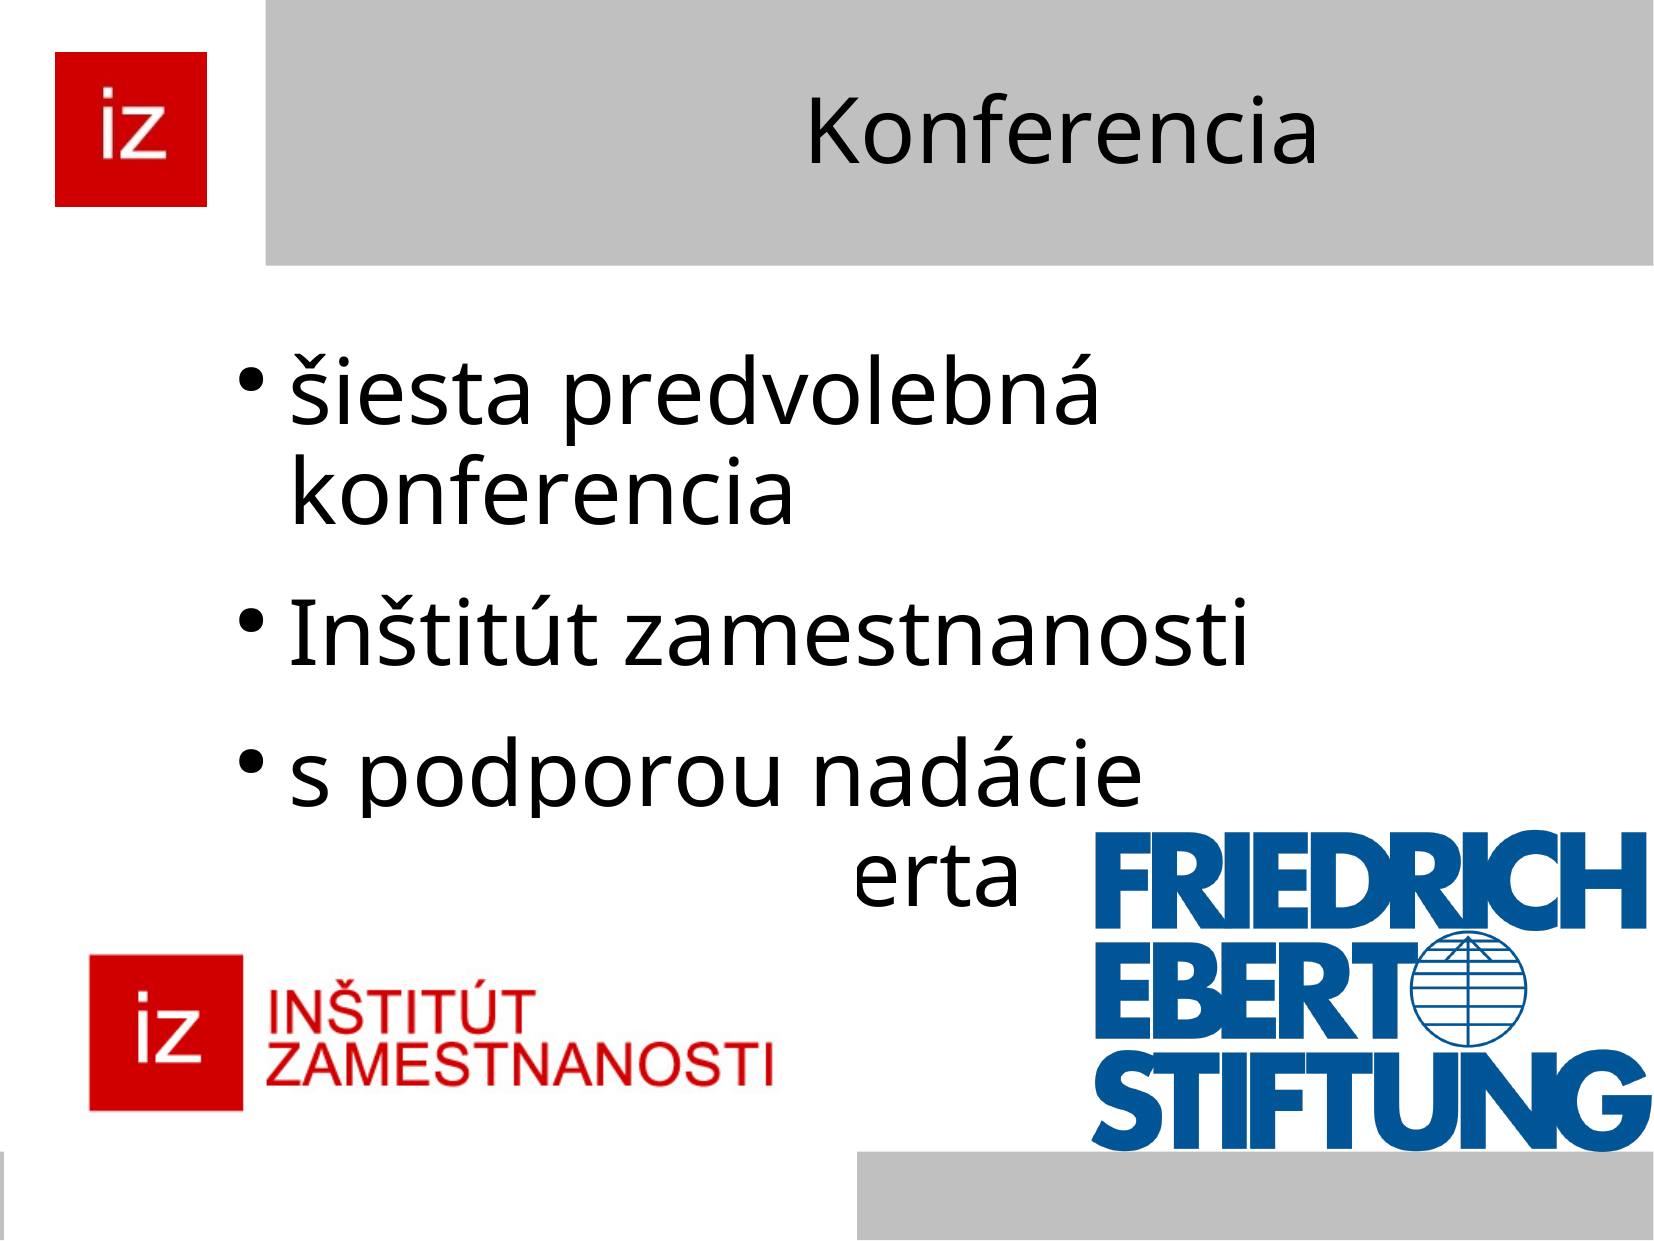

# Konferencia
šiesta predvolebná konferencia
Inštitút zamestnanosti
s podporou nadácie Friedricha Eberta